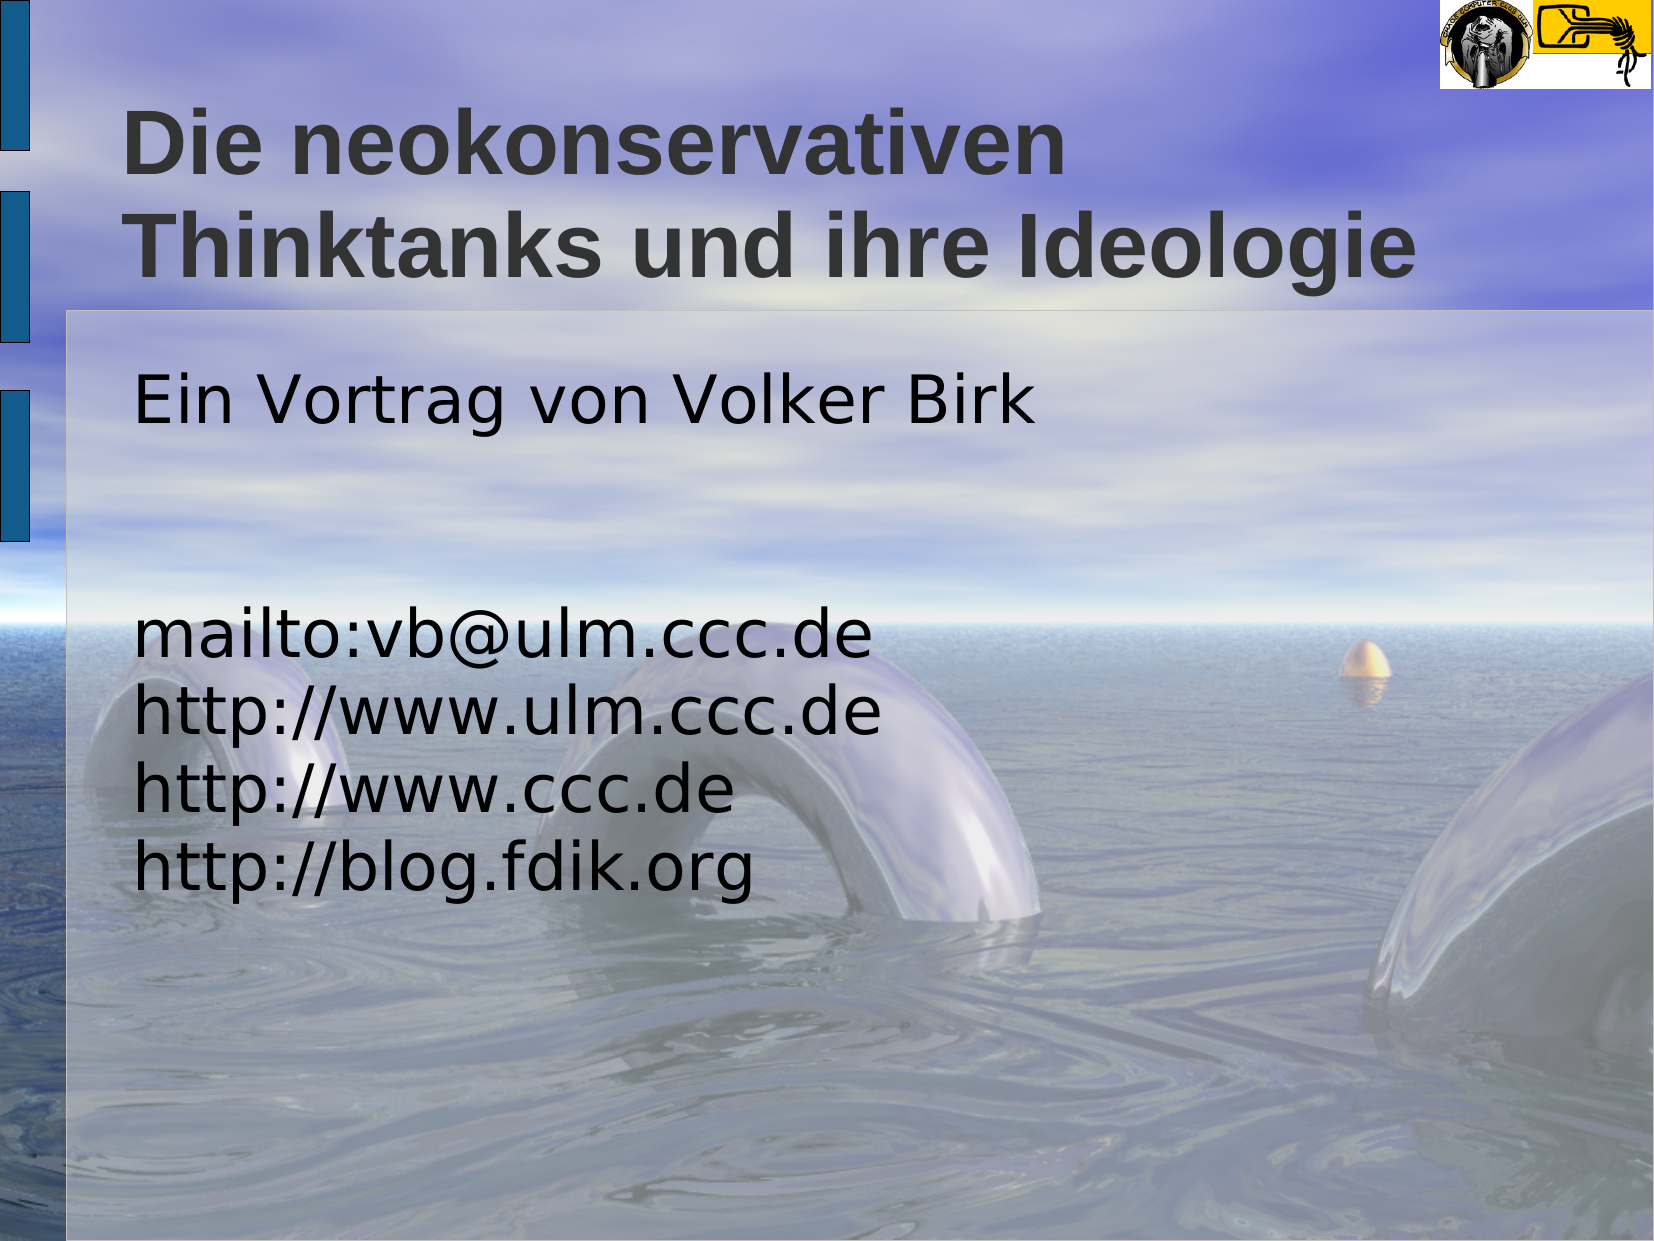

# Die neokonservativen Thinktanks und ihre Ideologie
Ein Vortrag von Volker Birk
mailto:vb@ulm.ccc.de
http://www.ulm.ccc.de
http://www.ccc.de
http://blog.fdik.org